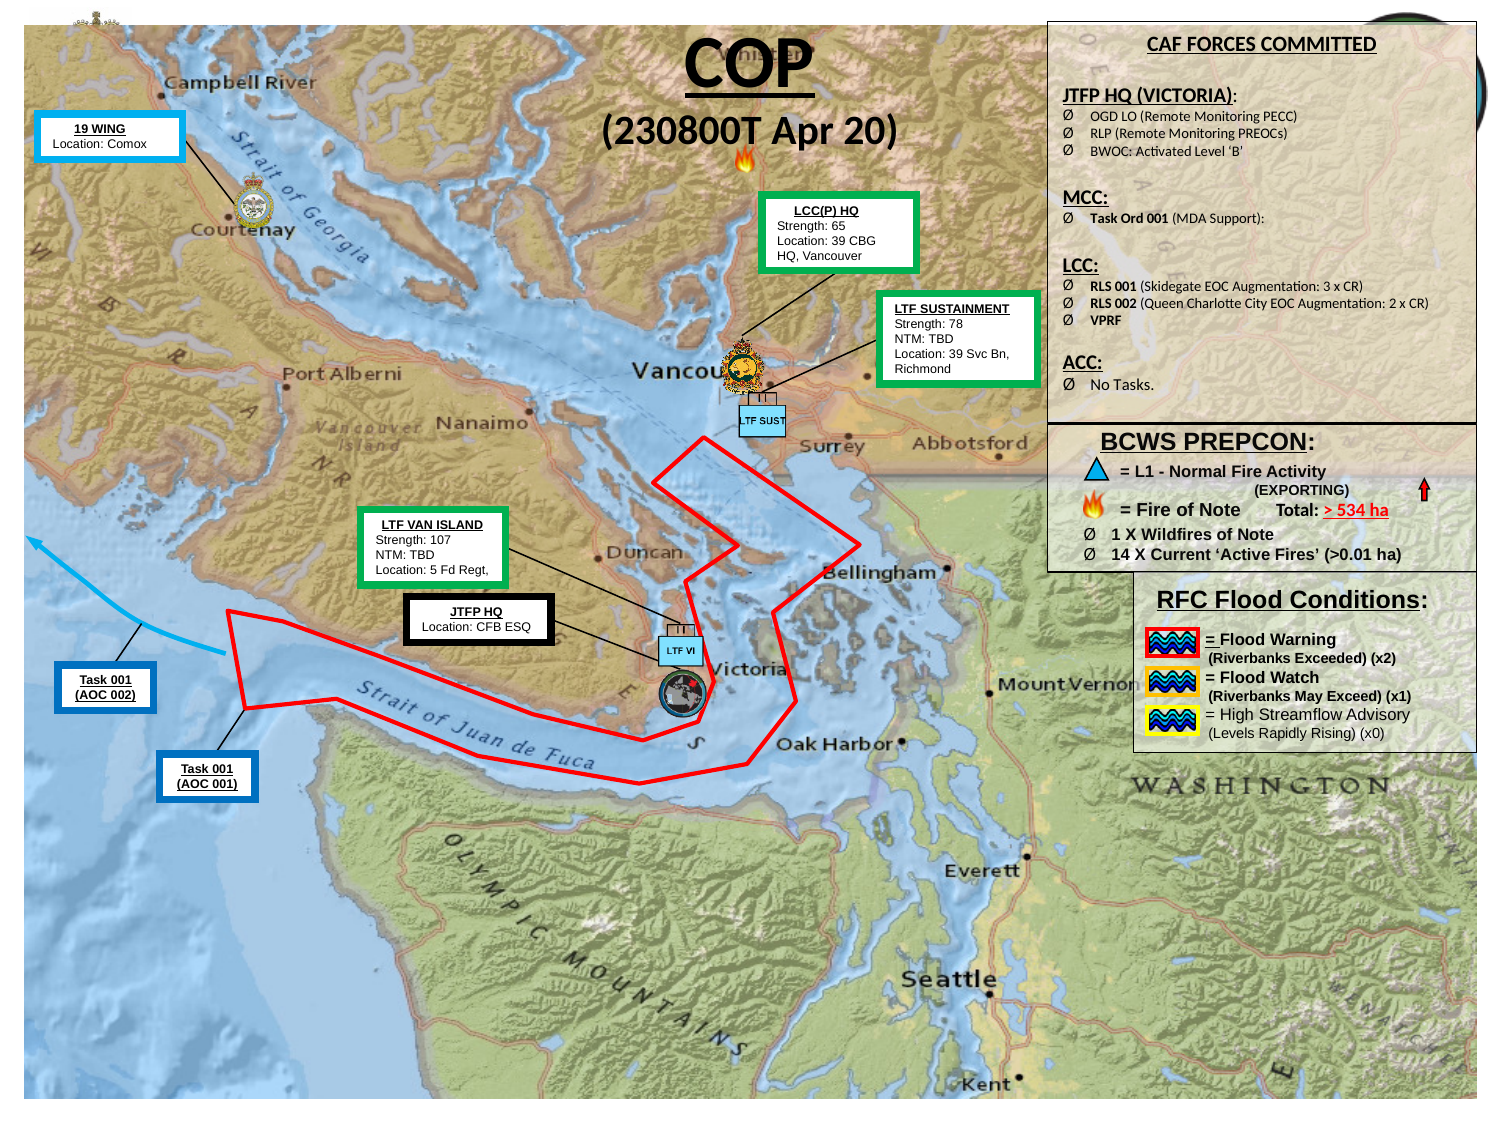

COP
(230800T Apr 20)
CAF FORCES COMMITTED
JTFP HQ (VICTORIA):
OGD LO (Remote Monitoring PECC)
RLP (Remote Monitoring PREOCs)
BWOC: Activated Level ‘B’
MCC:
Task Ord 001 (MDA Support):
LCC:
RLS 001 (Skidegate EOC Augmentation: 3 x CR)
RLS 002 (Queen Charlotte City EOC Augmentation: 2 x CR)
VPRF
ACC:
No Tasks.
19 WING
Location: Comox
LCC(P) HQ
Strength: 65
Location: 39 CBG HQ, Vancouver
LTF SUSTAINMENT
Strength: 78
NTM: TBD
Location: 39 Svc Bn, Richmond
BCWS PREPCON:
= L1 - Normal Fire Activity
	(EXPORTING)
= Fire of Note
Total: > 534 ha
LTF VAN ISLAND
Strength: 107
NTM: TBD
Location: 5 Fd Regt,
1 X Wildfires of Note
14 X Current ‘Active Fires’ (>0.01 ha)
 RFC Flood Conditions:
 = Flood Warning
 (Riverbanks Exceeded) (x2)
 = Flood Watch
 (Riverbanks May Exceed) (x1)
 = High Streamflow Advisory
 (Levels Rapidly Rising) (x0)
JTFP HQ
Location: CFB ESQ
Task 001
(AOC 002)
Task 001
(AOC 001)